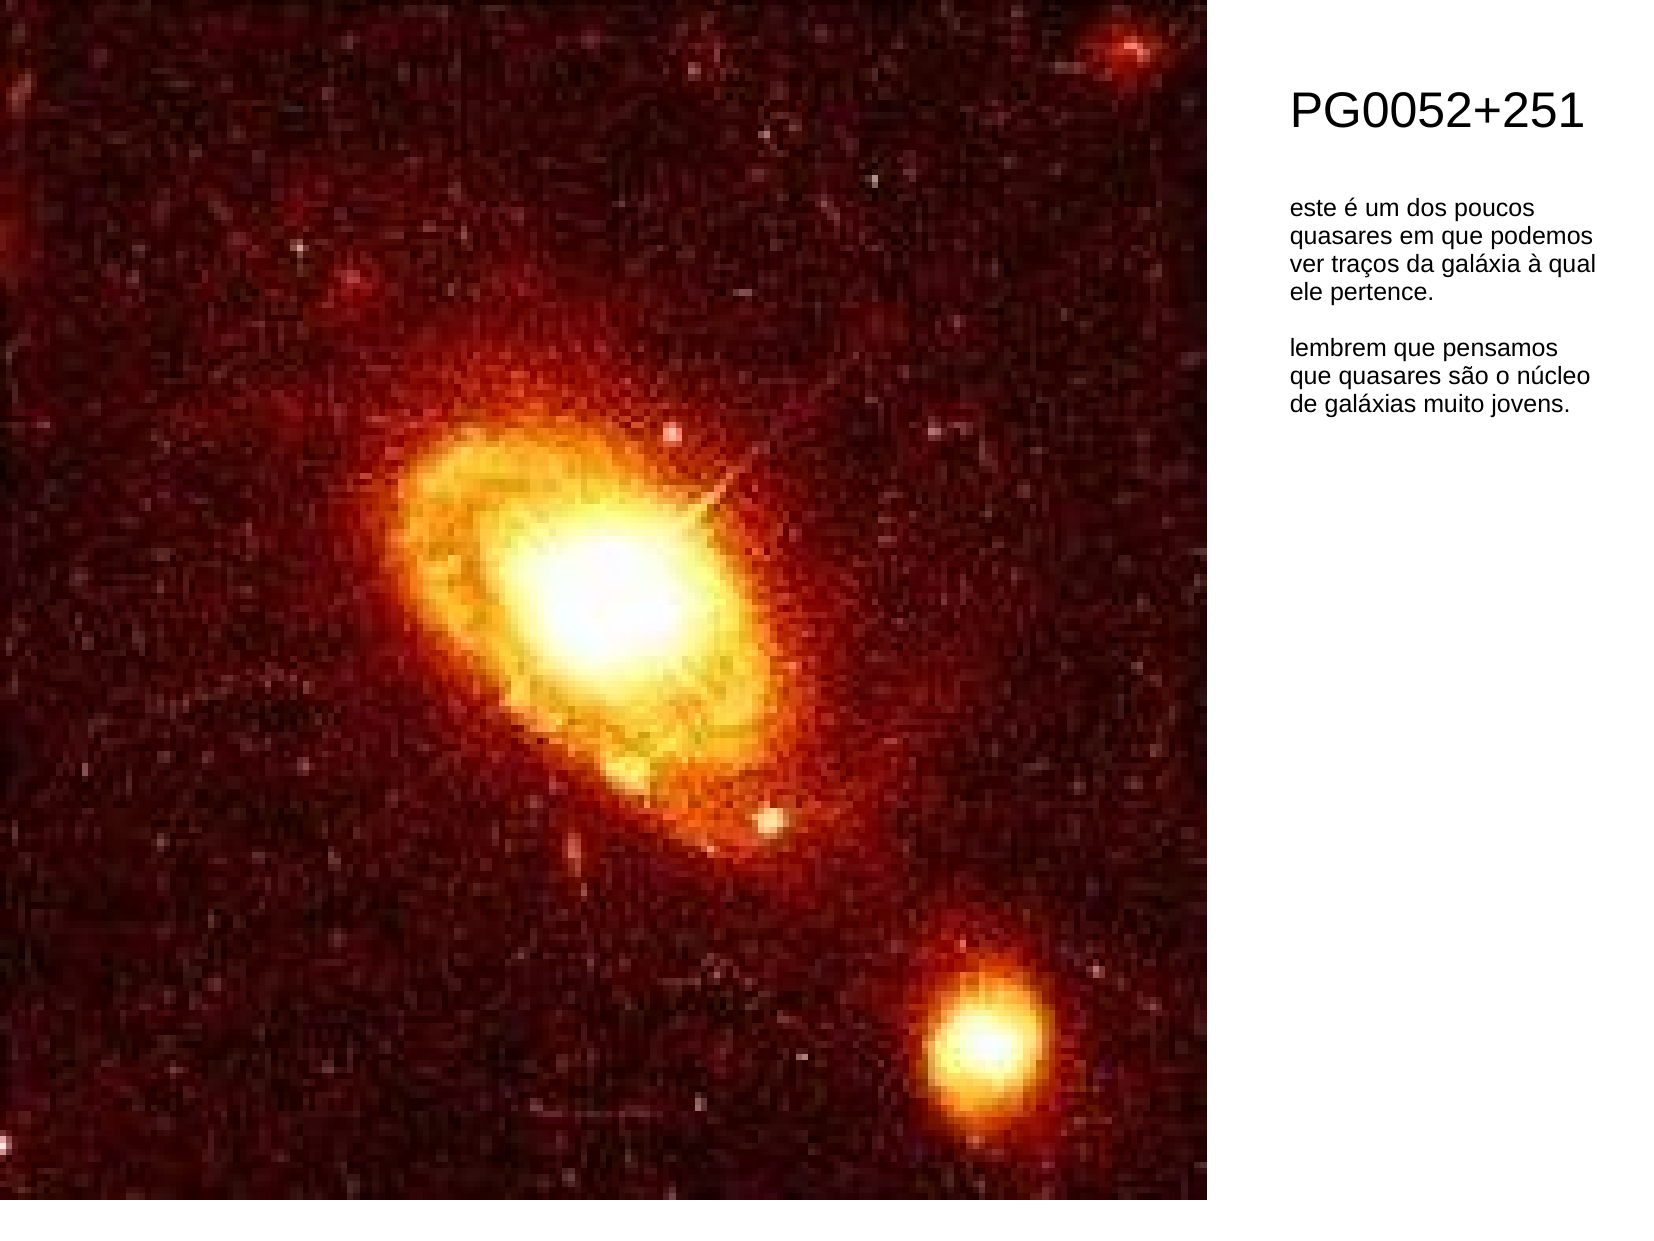

PG0052+251
este é um dos poucos quasares em que podemos ver traços da galáxia à qual ele pertence.
lembrem que pensamos que quasares são o núcleo de galáxias muito jovens.